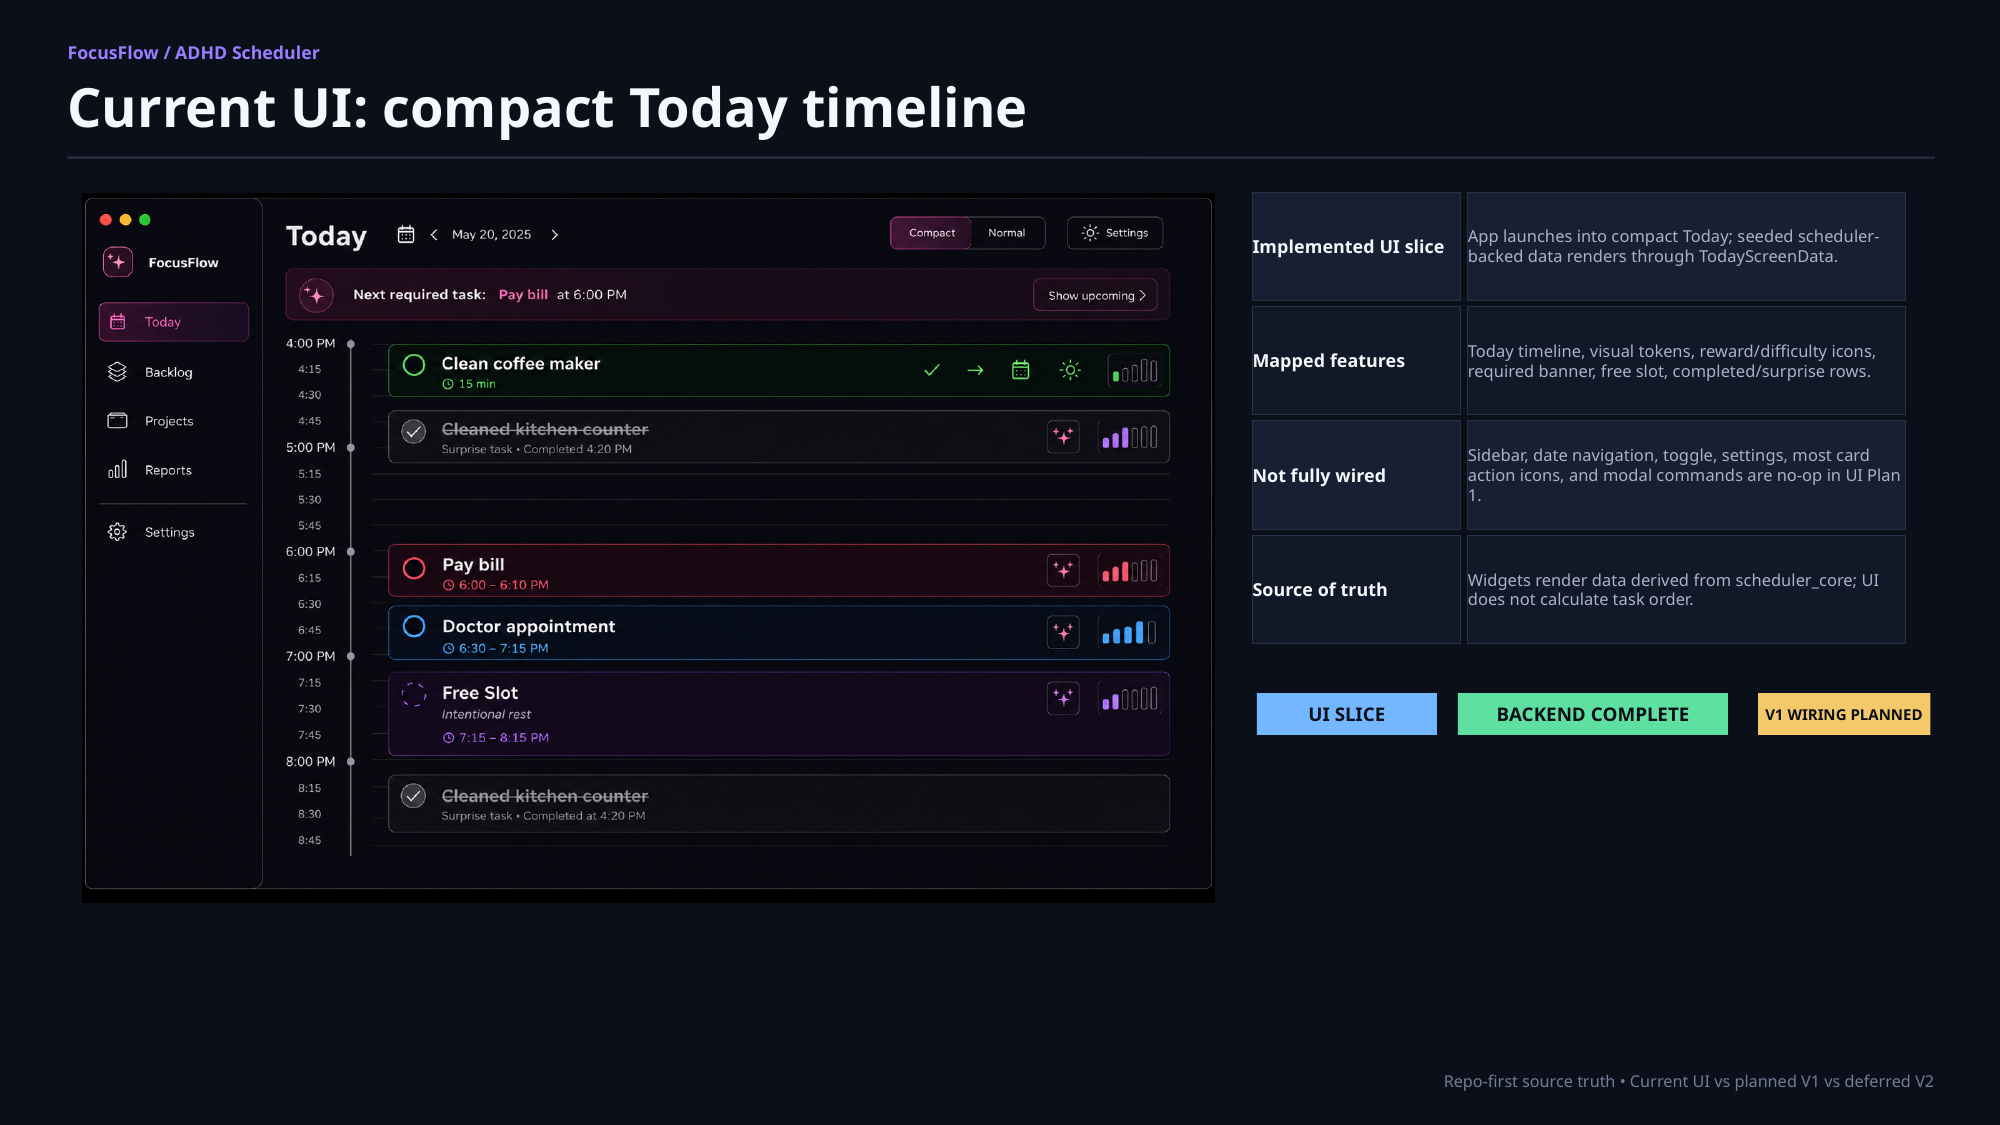

FocusFlow / ADHD Scheduler
Current UI: compact Today timeline
Implemented UI slice
App launches into compact Today; seeded scheduler-backed data renders through TodayScreenData.
Mapped features
Today timeline, visual tokens, reward/difficulty icons, required banner, free slot, completed/surprise rows.
Not fully wired
Sidebar, date navigation, toggle, settings, most card action icons, and modal commands are no-op in UI Plan 1.
Source of truth
Widgets render data derived from scheduler_core; UI does not calculate task order.
UI SLICE
BACKEND COMPLETE
V1 WIRING PLANNED
Repo-first source truth • Current UI vs planned V1 vs deferred V2